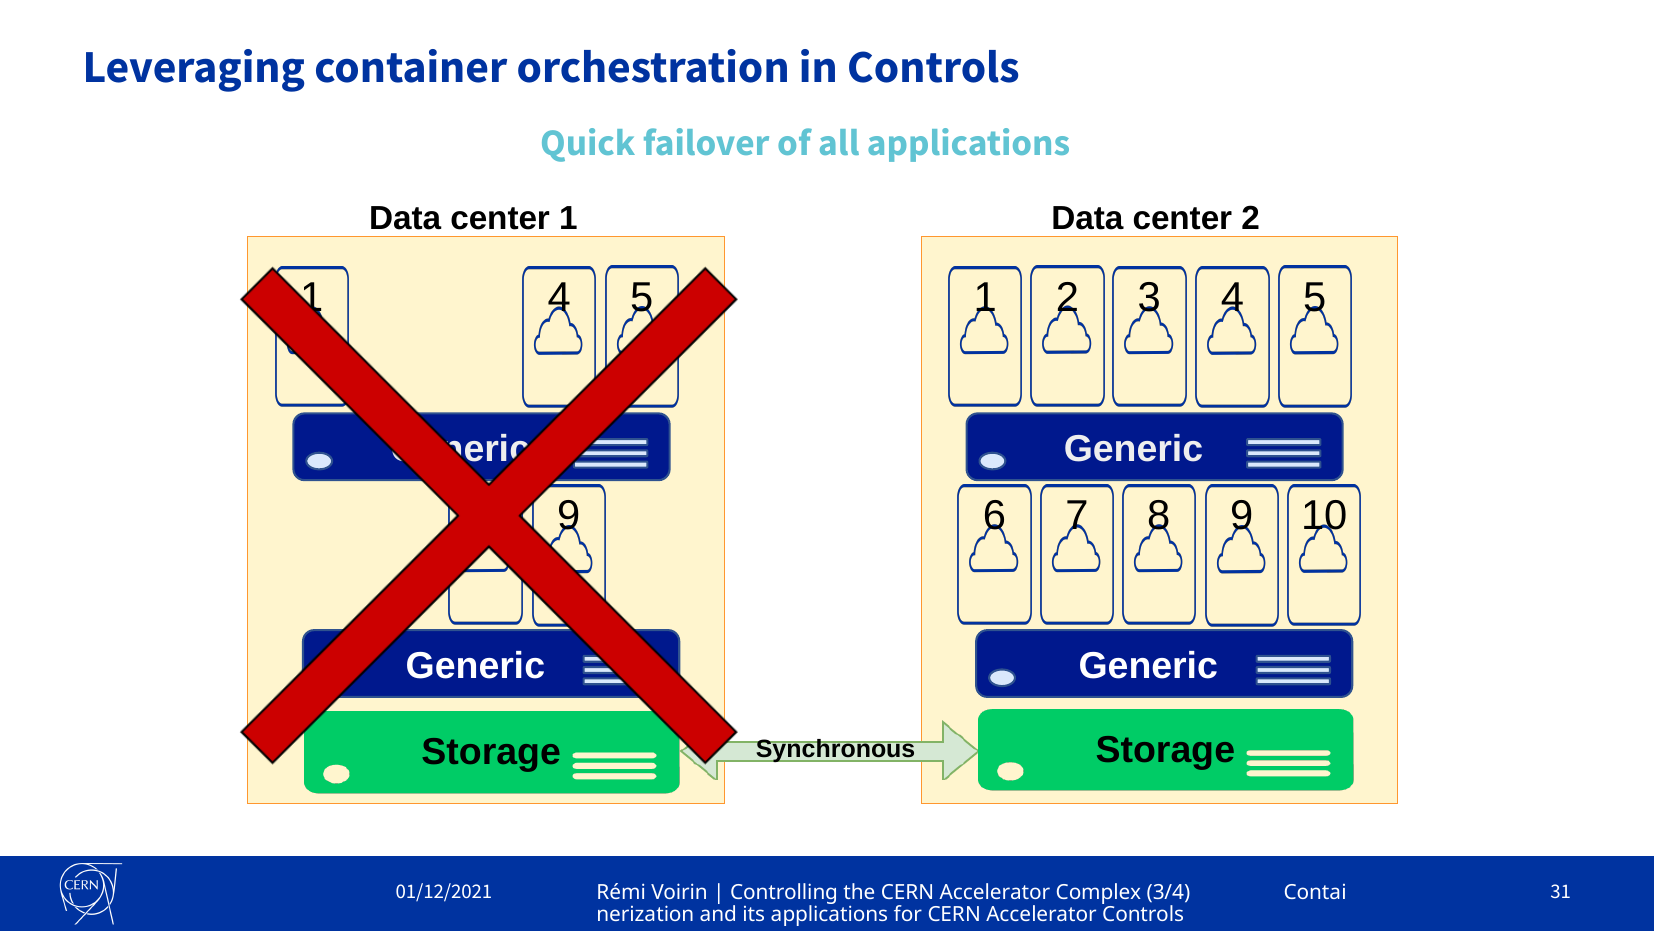

# Leveraging container orchestration in Controls
Quick failover of all applications
Data center 1
Data center 2
5
2
5
1
1
4
3
4
Generic
Generic
7
10
6
8
9
8
9
Generic
Generic
Storage
Storage
Synchronous
01/12/2021
Rémi Voirin | Controlling the CERN Accelerator Complex (3/4) Containerization and its applications for CERN Accelerator Controls
31